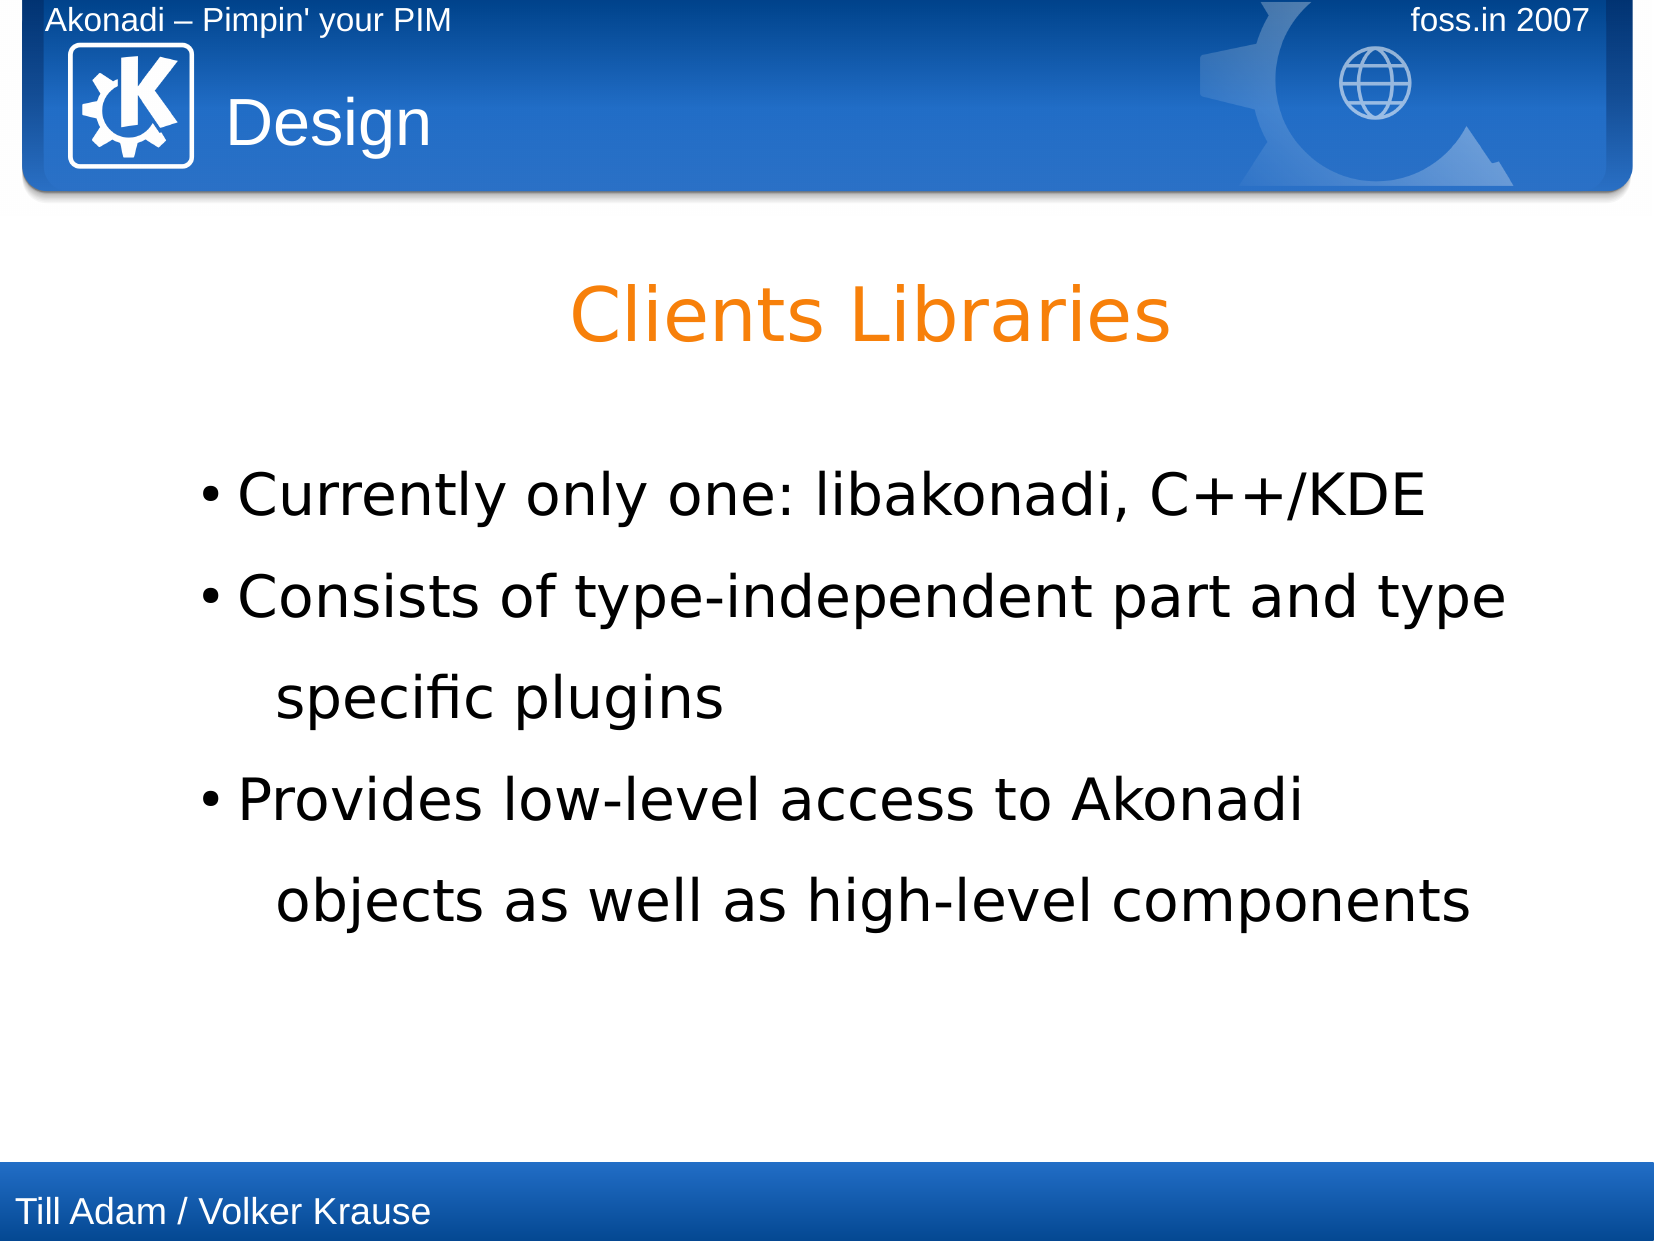

# Design
Clients Libraries
Currently only one: libakonadi, C++/KDE
Consists of type-independent part and type specific plugins
Provides low-level access to Akonadi objects as well as high-level components